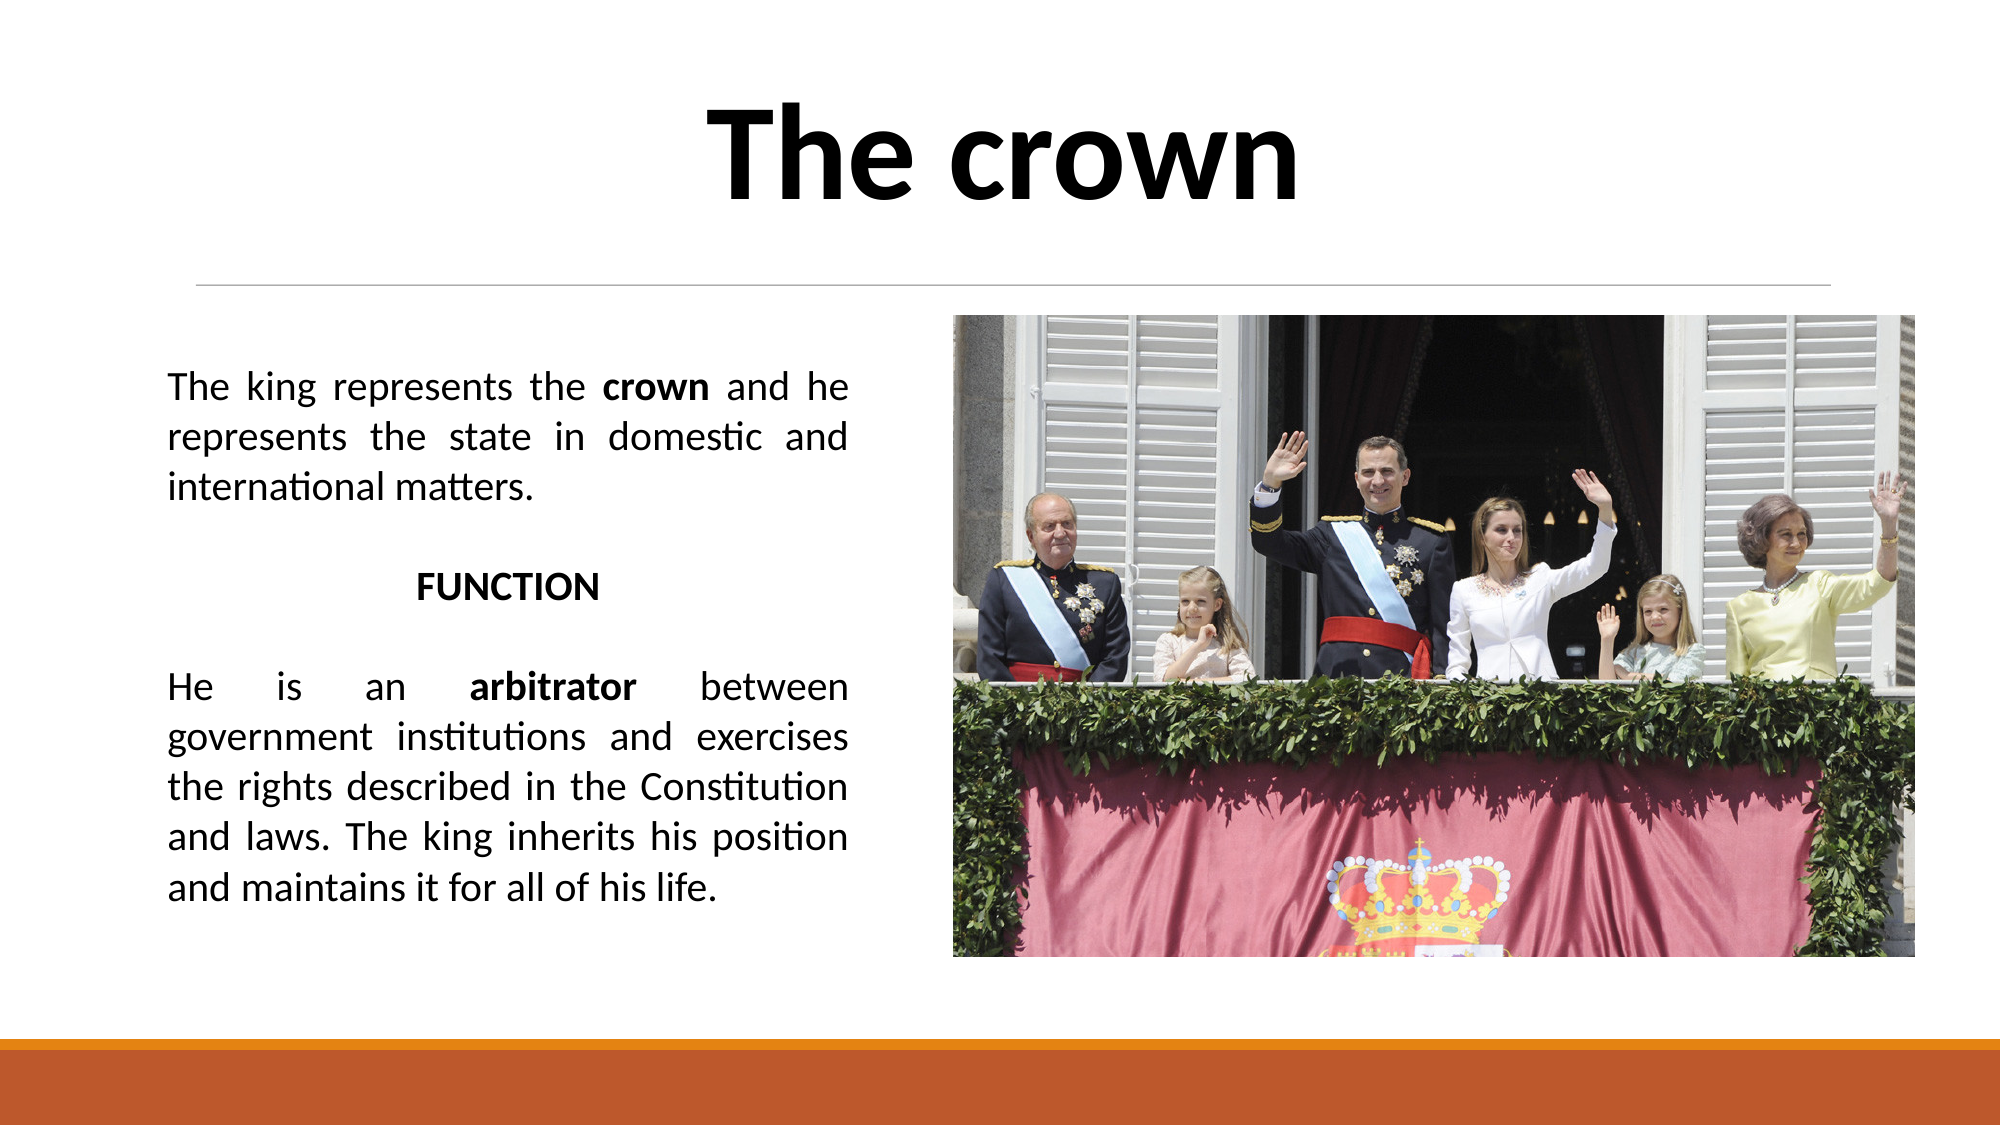

The crown
The king represents the crown and he represents the state in domestic and international matters.
FUNCTION
He is an arbitrator between government institutions and exercises the rights described in the Constitution and laws. The king inherits his position and maintains it for all of his life.